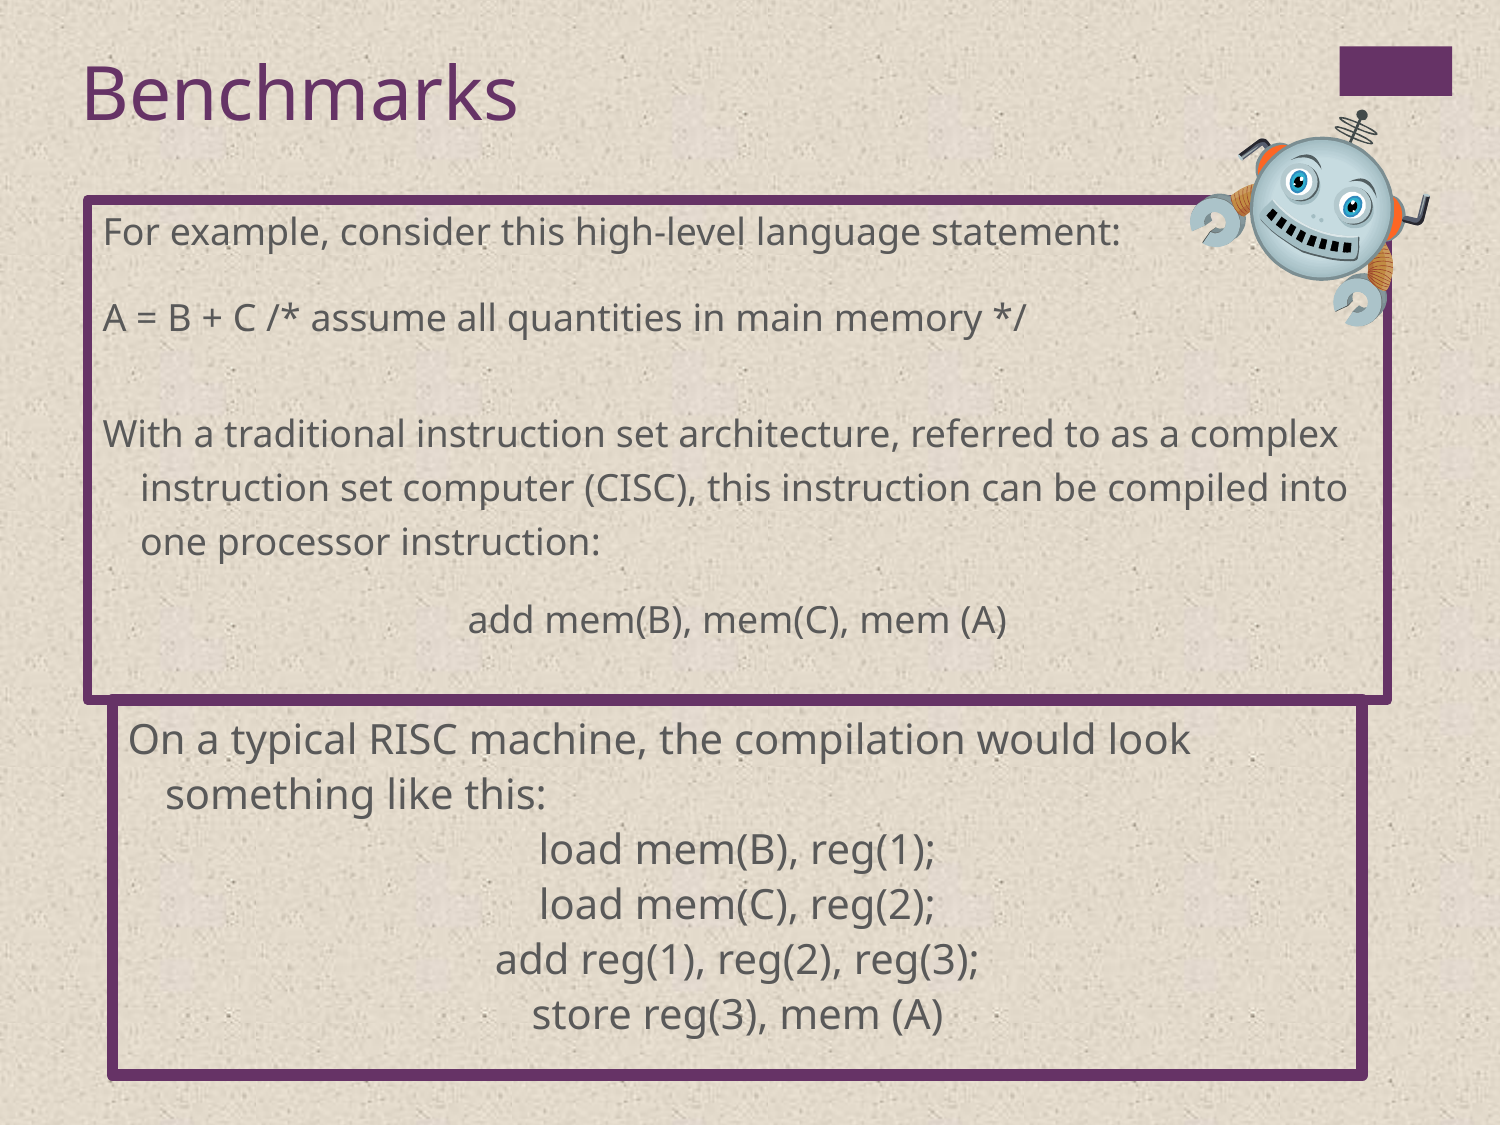

# Benchmarks
For example, consider this high-level language statement:
A = B + C /* assume all quantities in main memory */
With a traditional instruction set architecture, referred to as a complex instruction set computer (CISC), this instruction can be compiled into one processor instruction:
add mem(B), mem(C), mem (A)
On a typical RISC machine, the compilation would look something like this:
load mem(B), reg(1);
load mem(C), reg(2);
add reg(1), reg(2), reg(3);
store reg(3), mem (A)